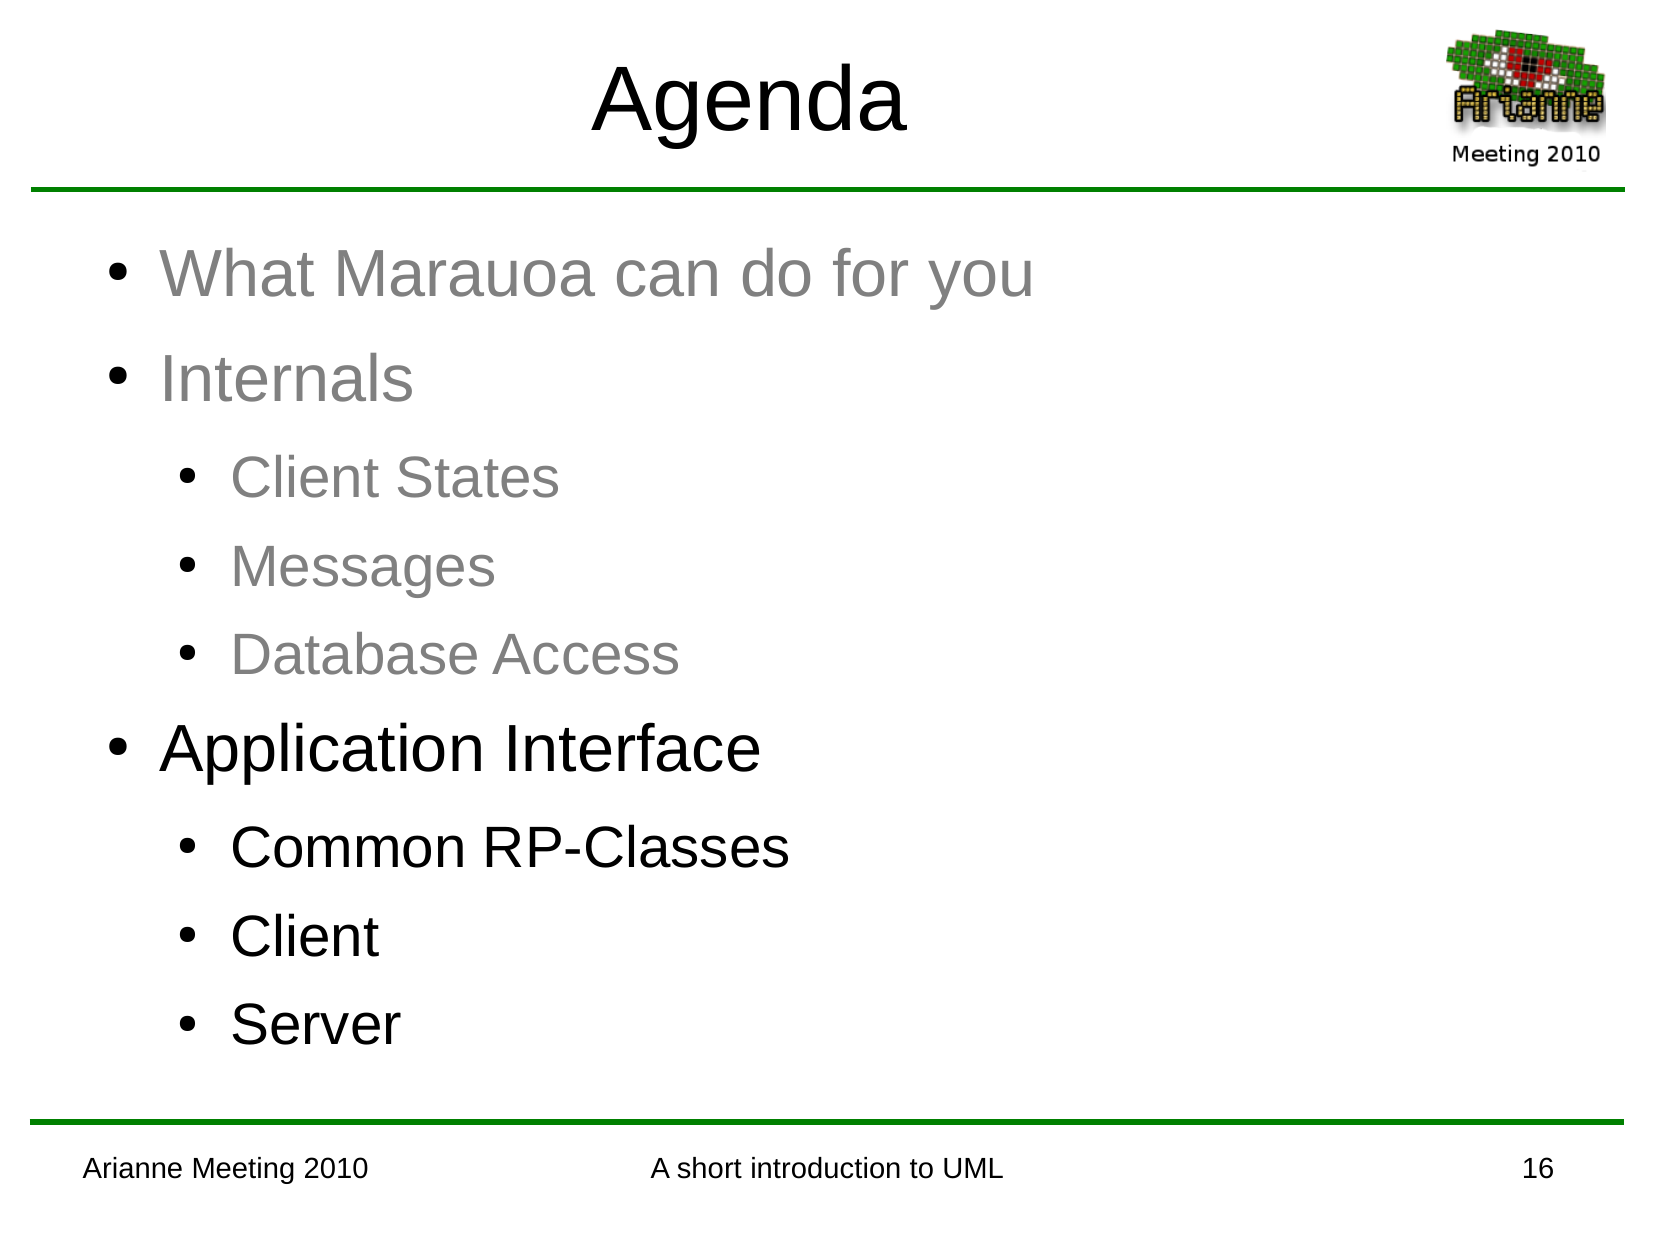

# Agenda
What Marauoa can do for you
Internals
Client States
Messages
Database Access
Application Interface
Common RP-Classes
Client
Server
2010-03-13
A short introduction to UML
16